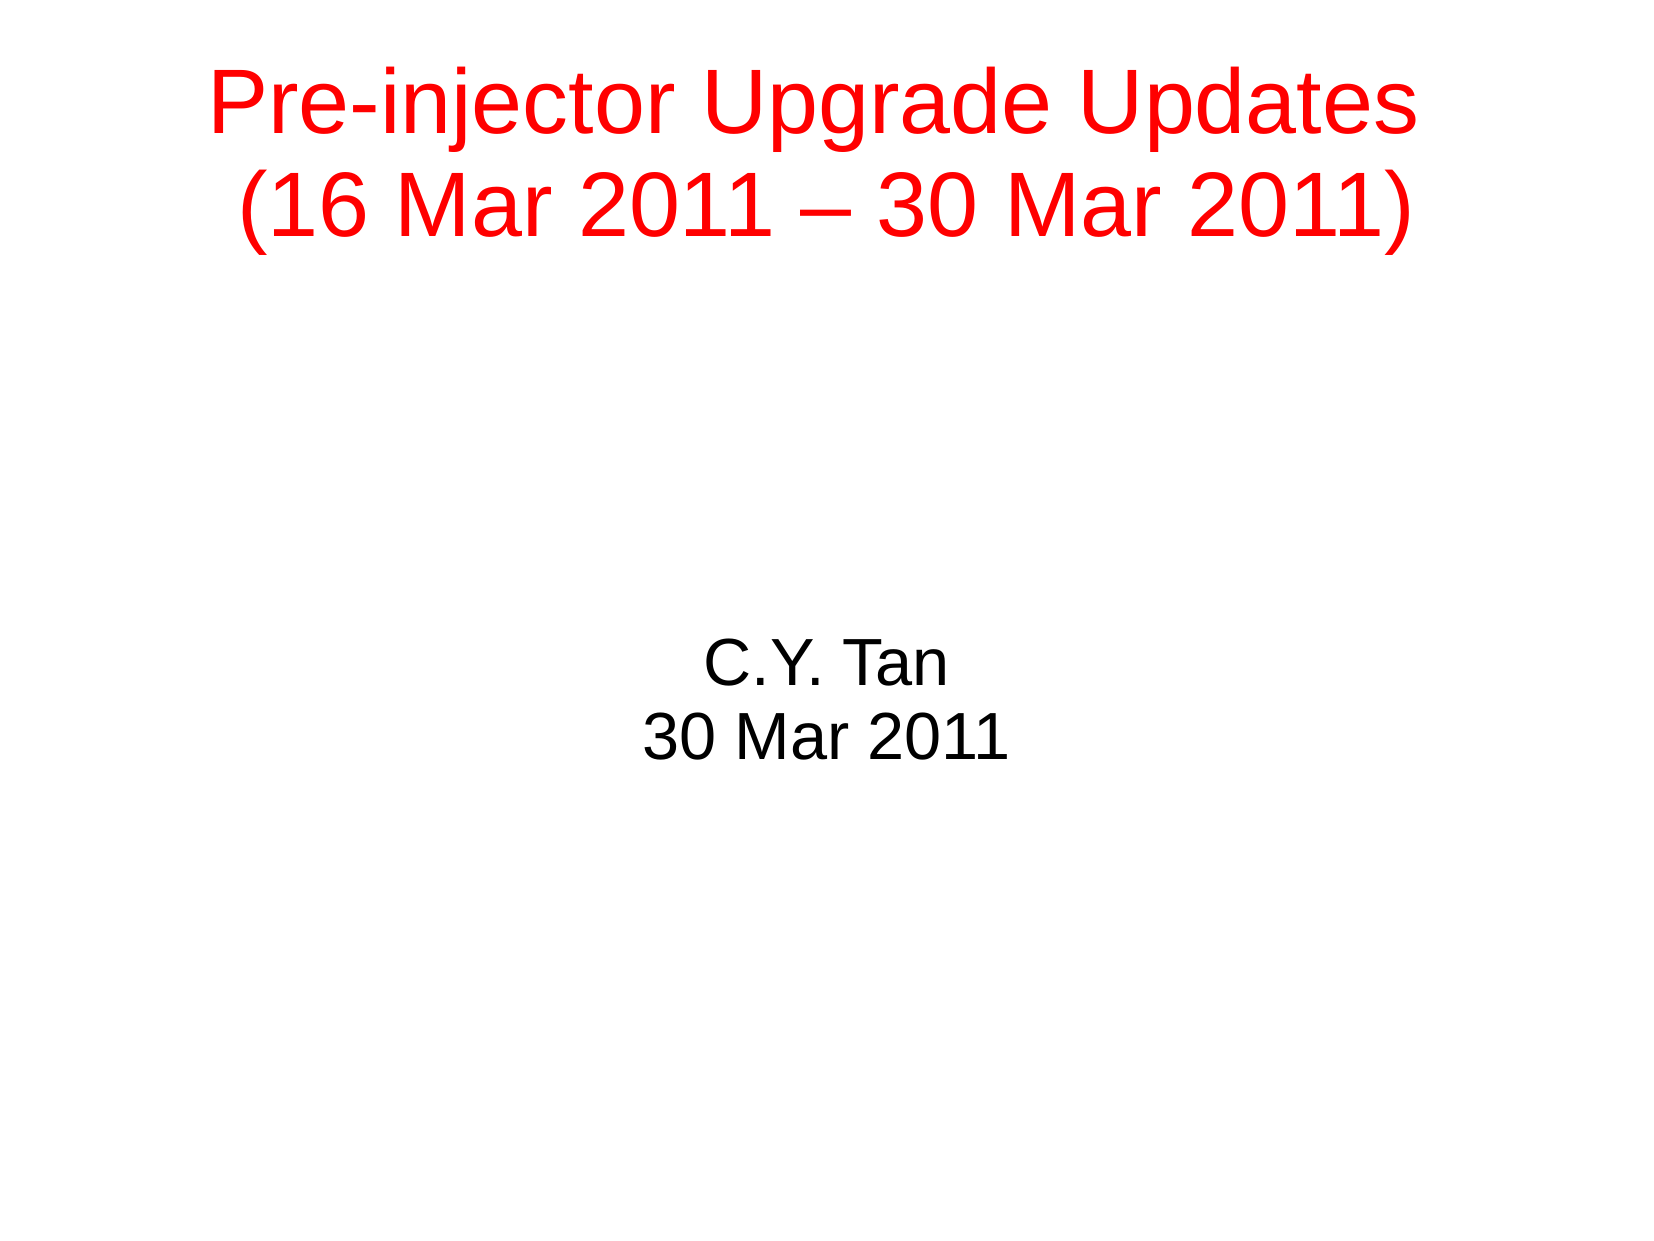

# Pre-injector Upgrade Updates (16 Mar 2011 – 30 Mar 2011)
C.Y. Tan
30 Mar 2011